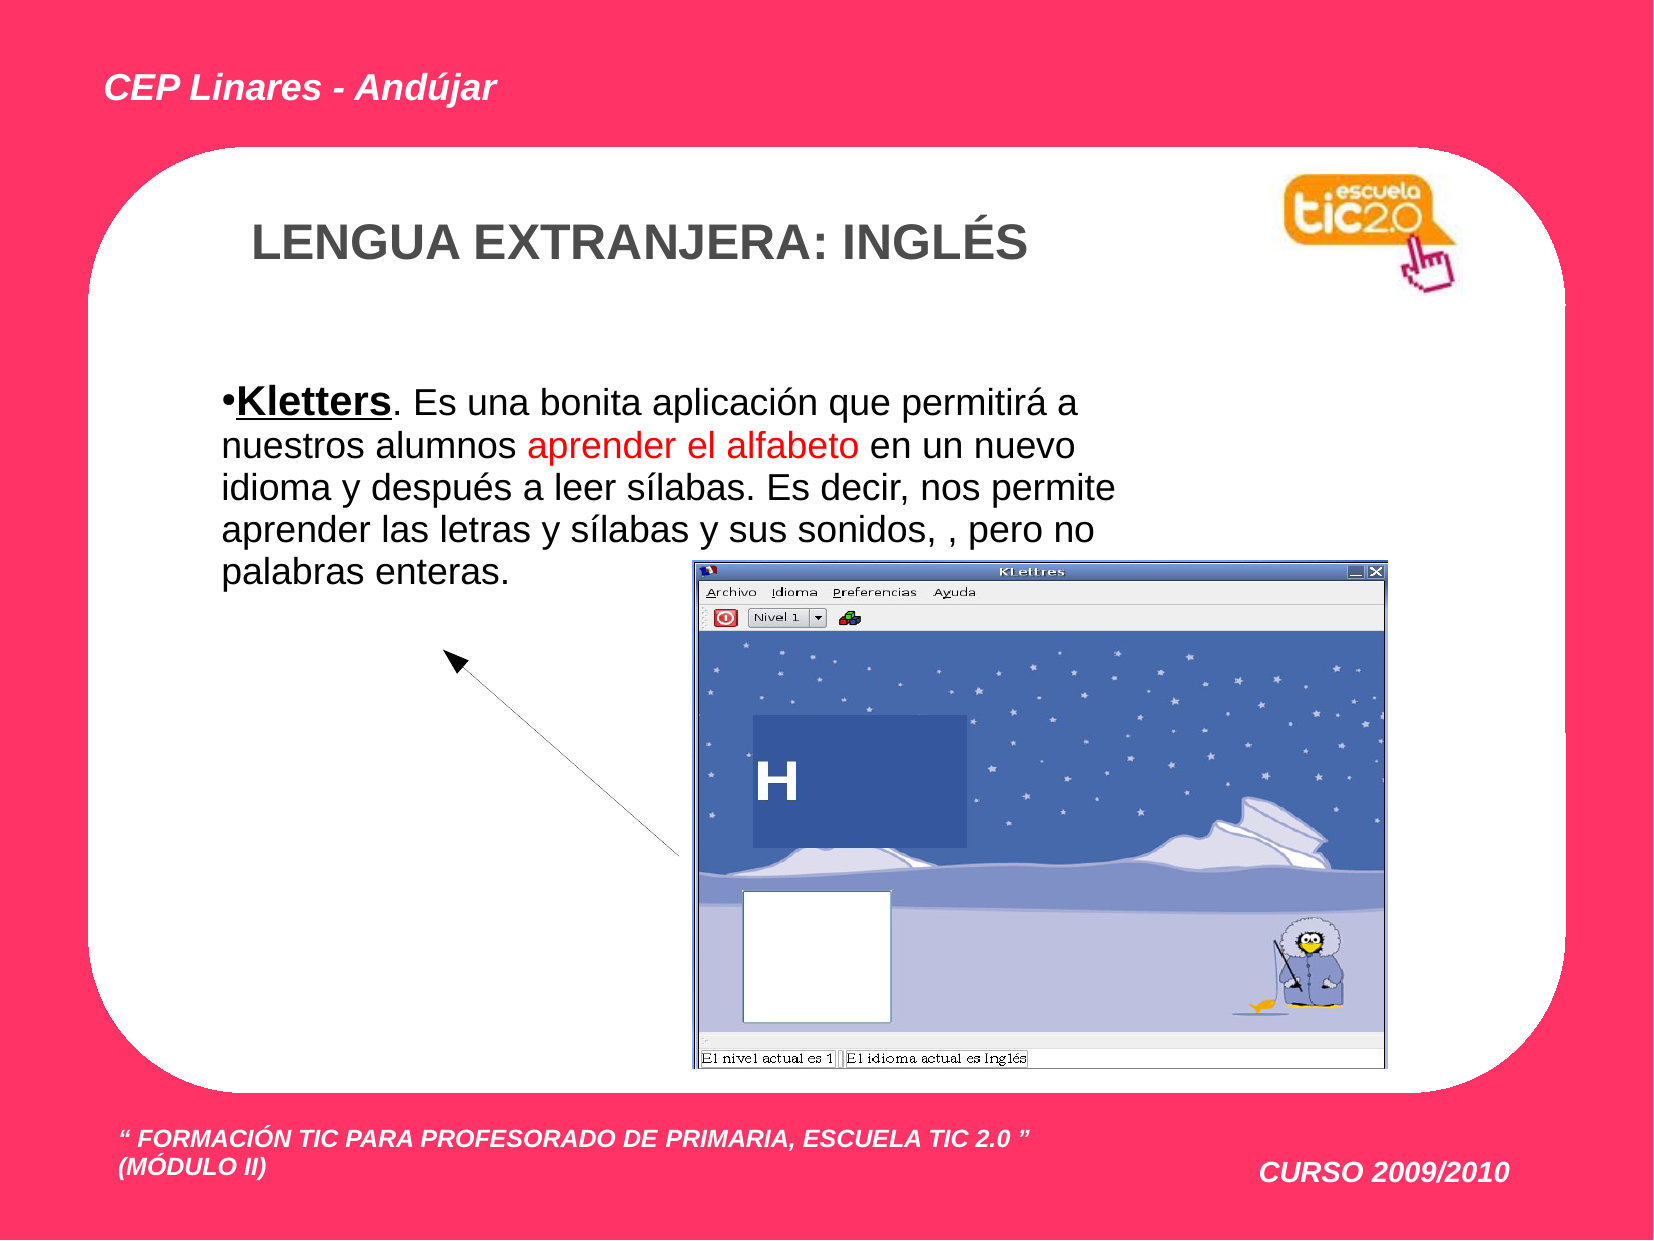

LENGUA EXTRANJERA: INGLÉS
Kletters. Es una bonita aplicación que permitirá a nuestros alumnos aprender el alfabeto en un nuevo idioma y después a leer sílabas. Es decir, nos permite aprender las letras y sílabas y sus sonidos, , pero no
palabras enteras.